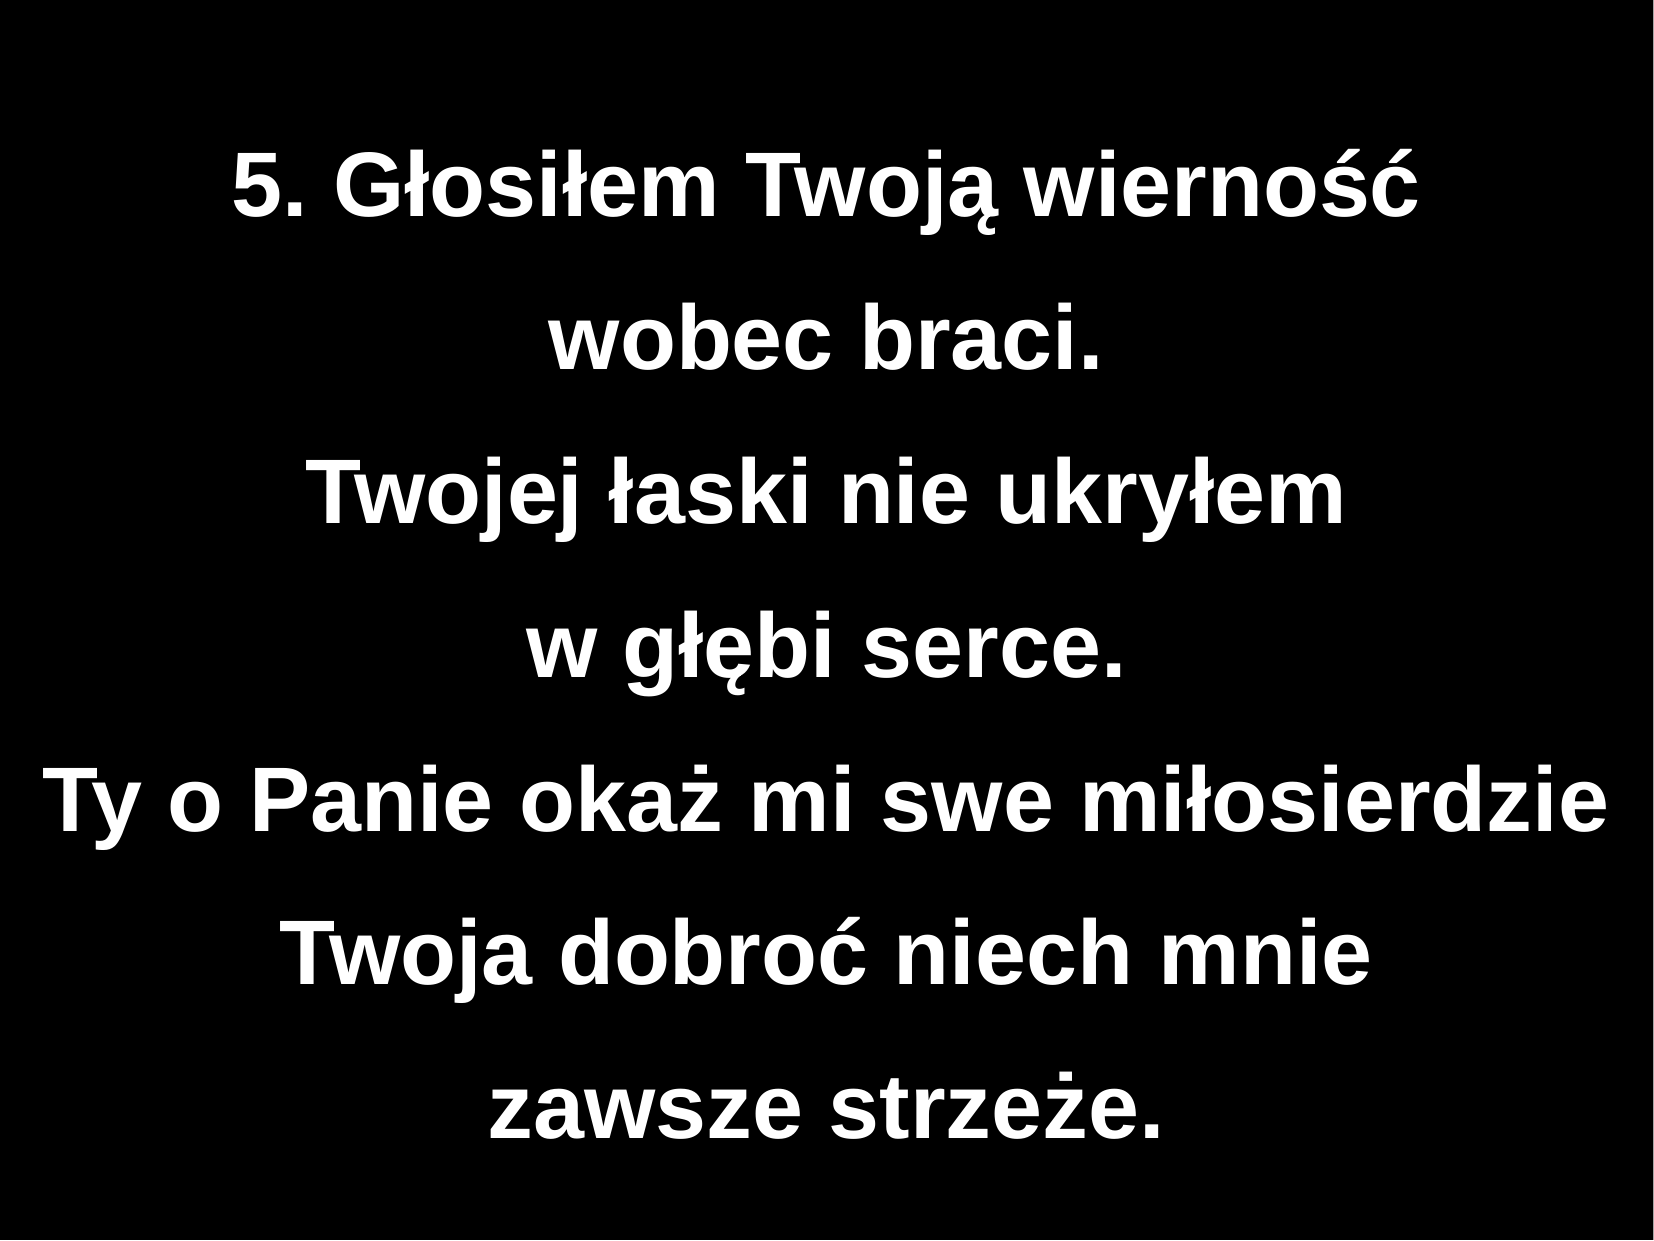

# 5. Głosiłem Twoją wierność
wobec braci.
Twojej łaski nie ukryłem
w głębi serce.
Ty o Panie okaż mi swe miłosierdzie
Twoja dobroć niech mnie
zawsze strzeże.